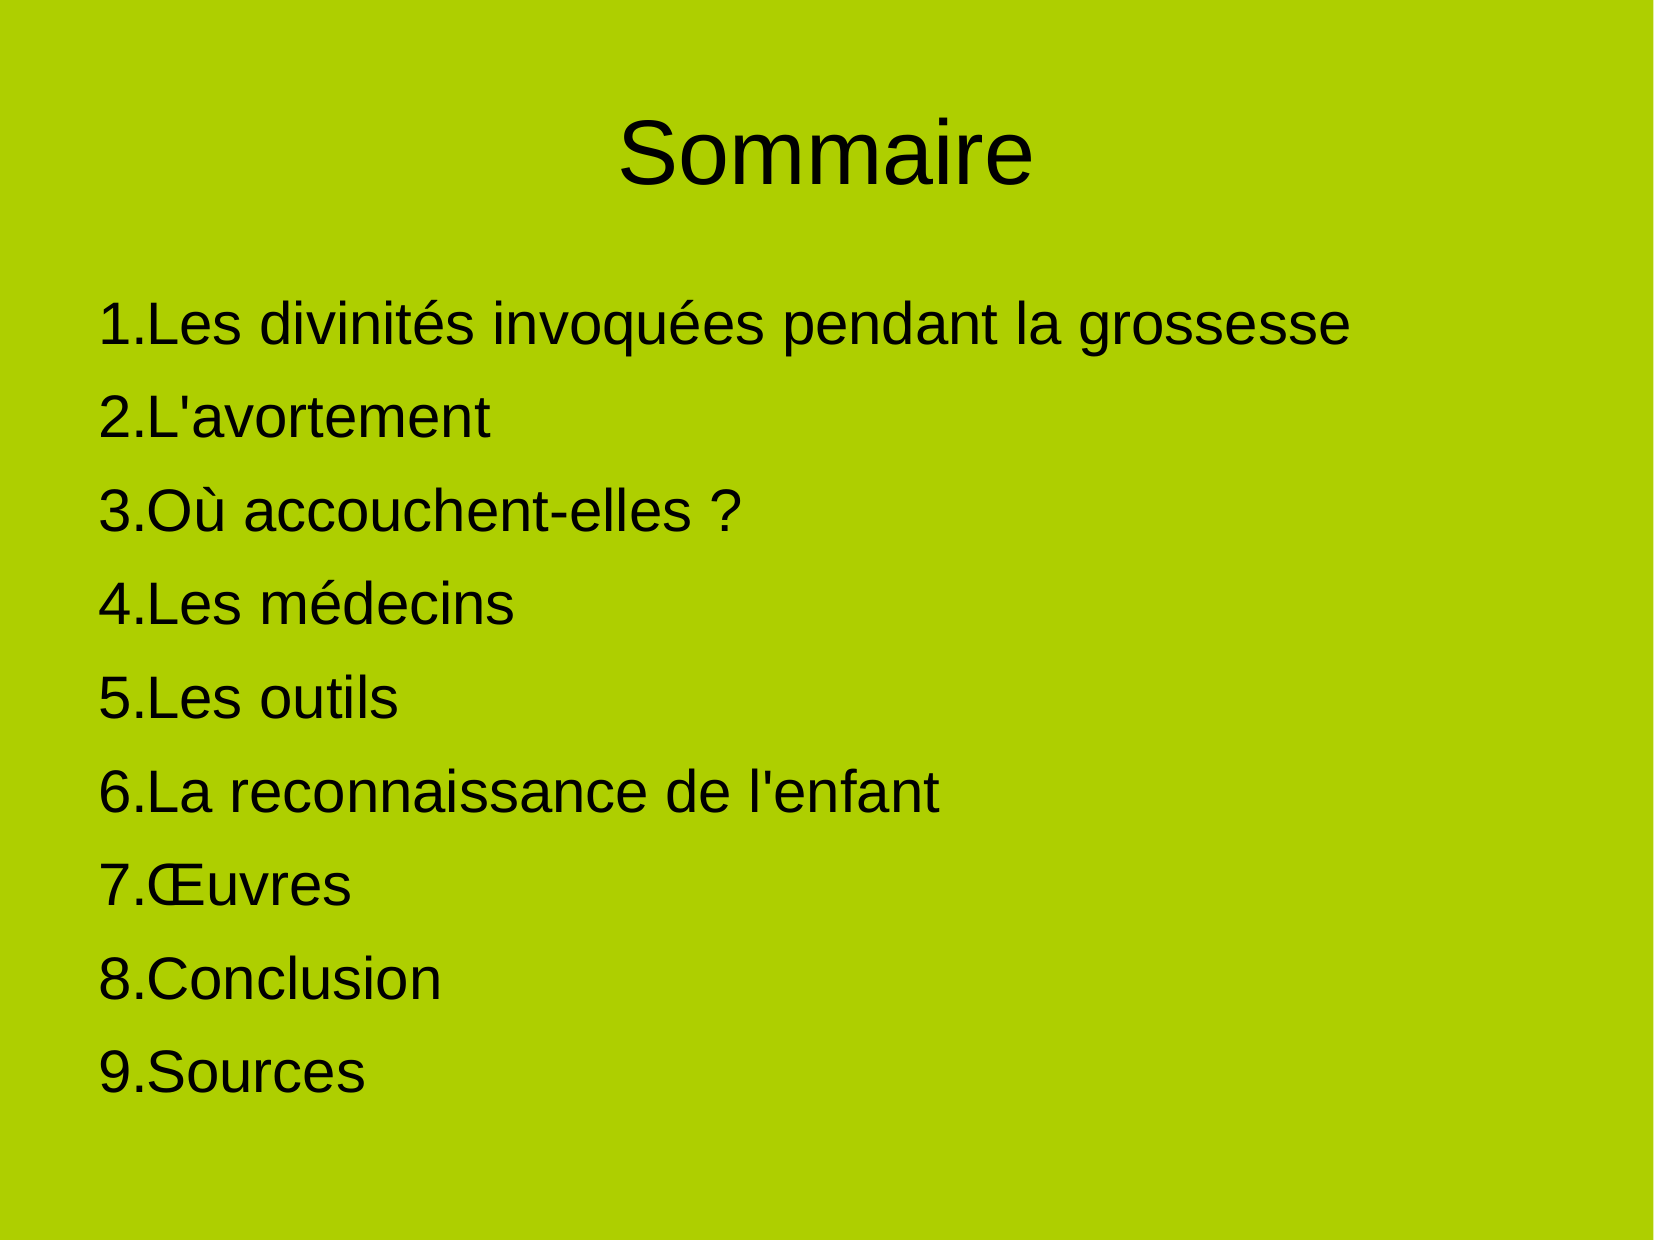

# Sommaire
Les divinités invoquées pendant la grossesse
L'avortement
Où accouchent-elles ?
Les médecins
Les outils
La reconnaissance de l'enfant
Œuvres
Conclusion
Sources